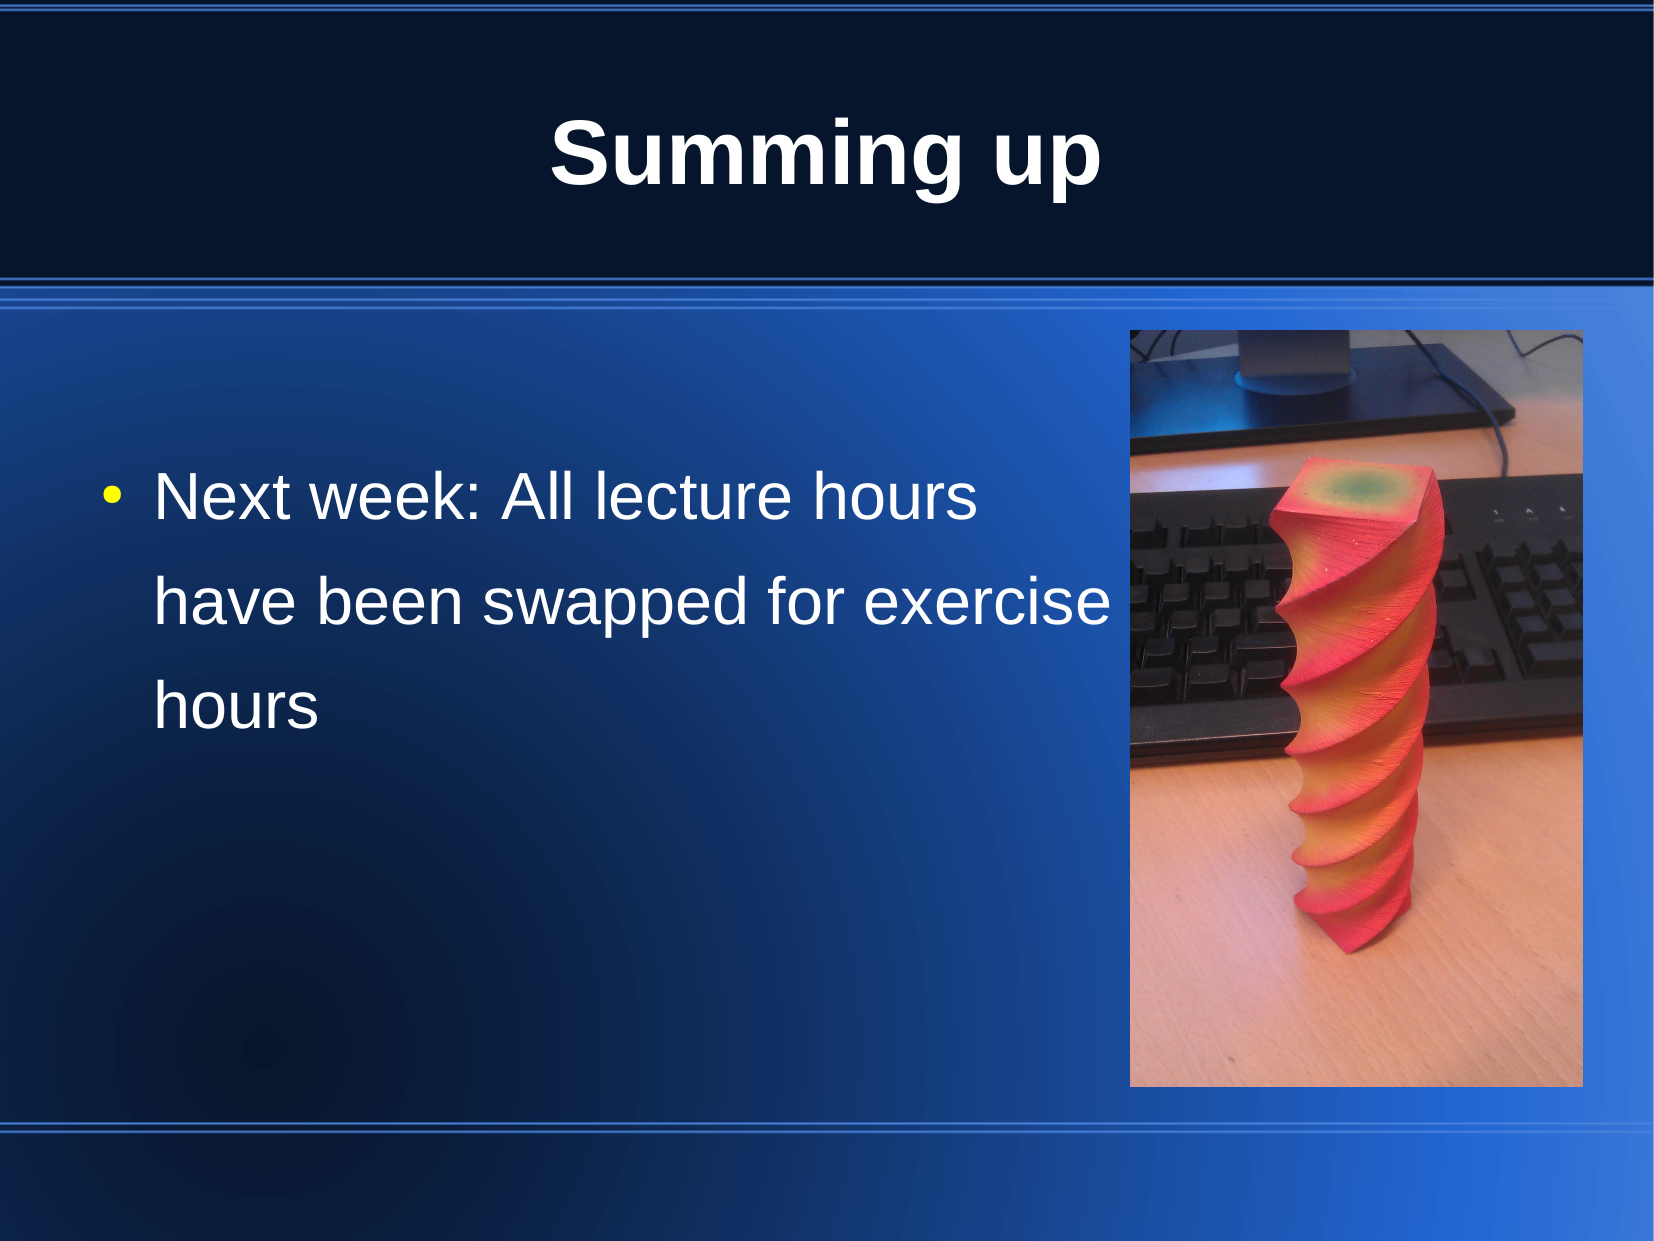

# Summing up
Next week: All lecture hours
have been swapped for exercise
hours